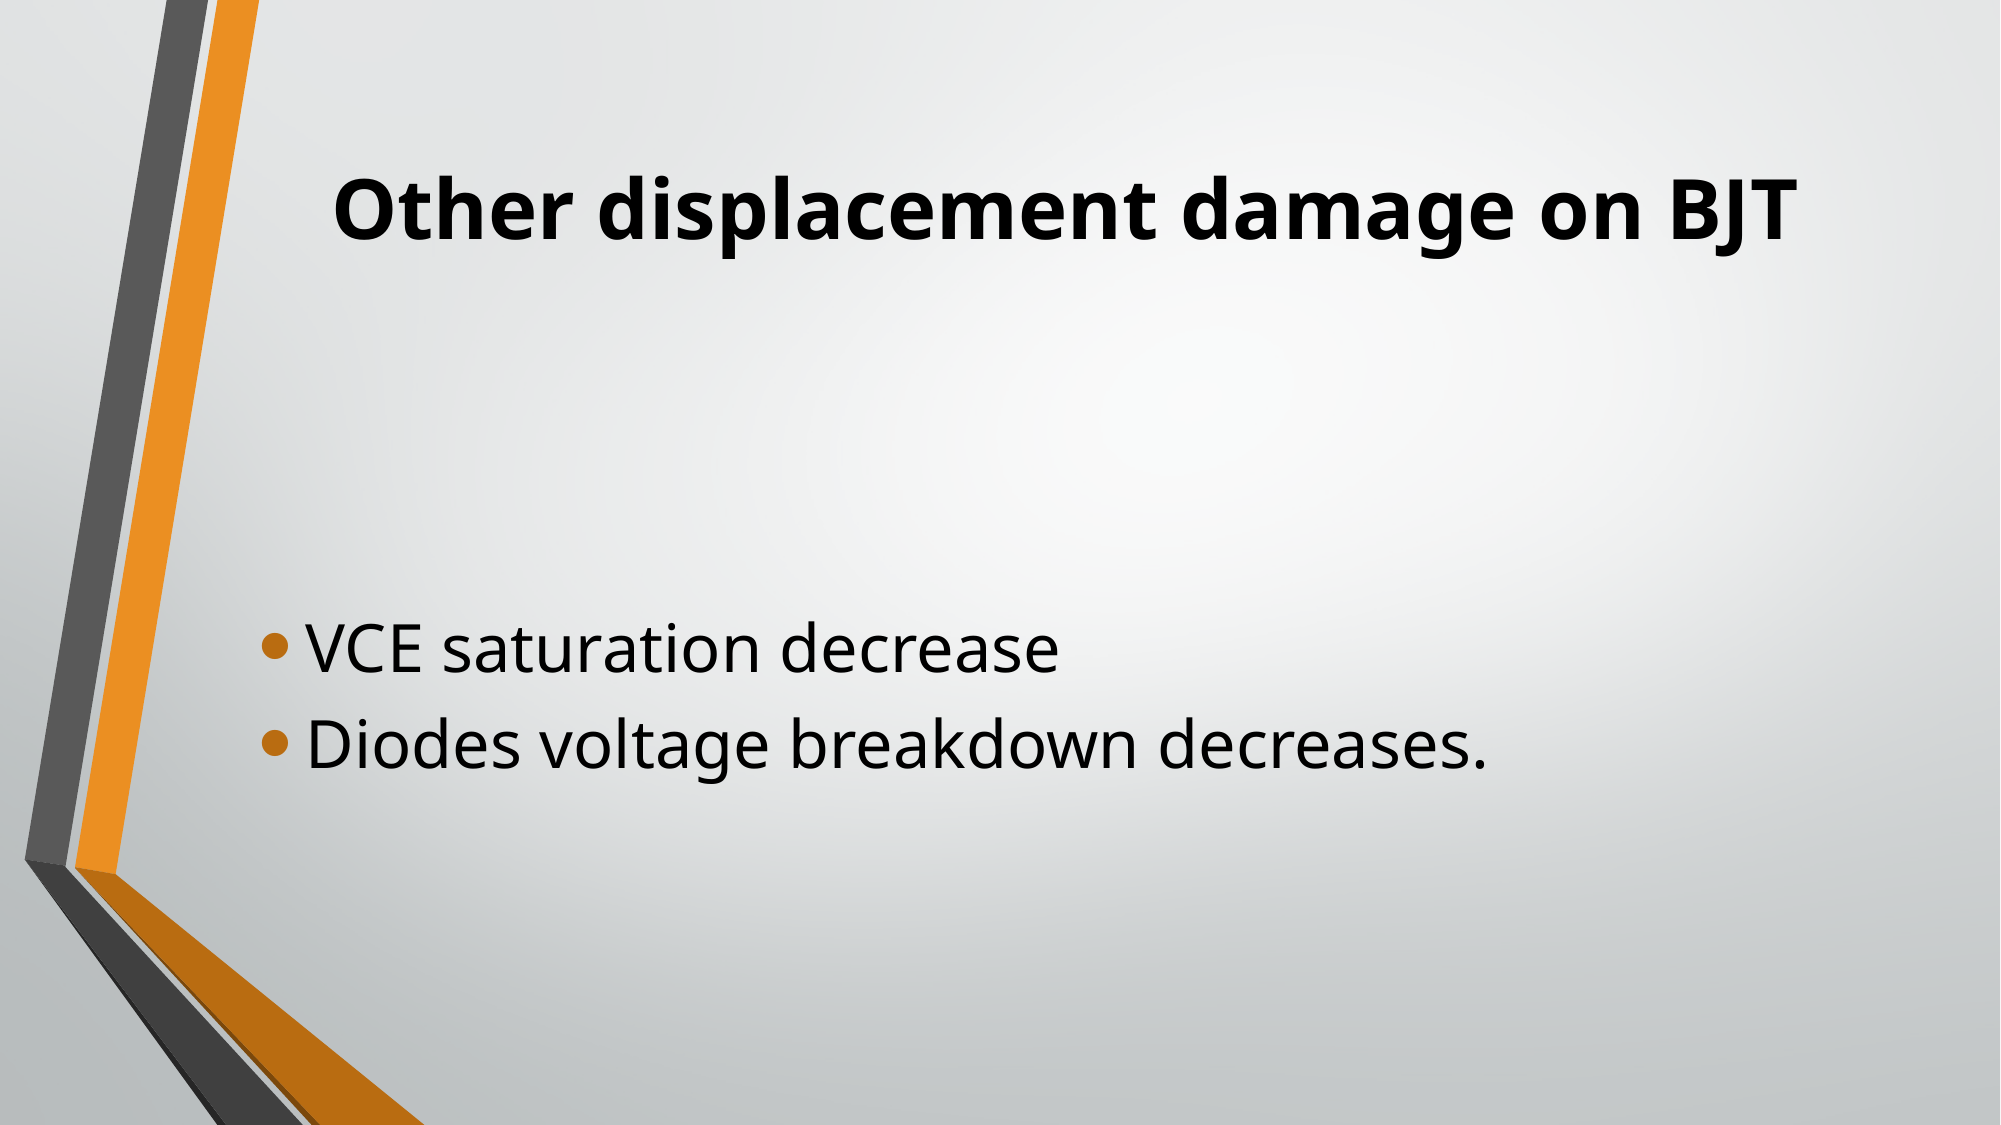

# Other displacement damage on BJT
VCE saturation decrease
Diodes voltage breakdown decreases.